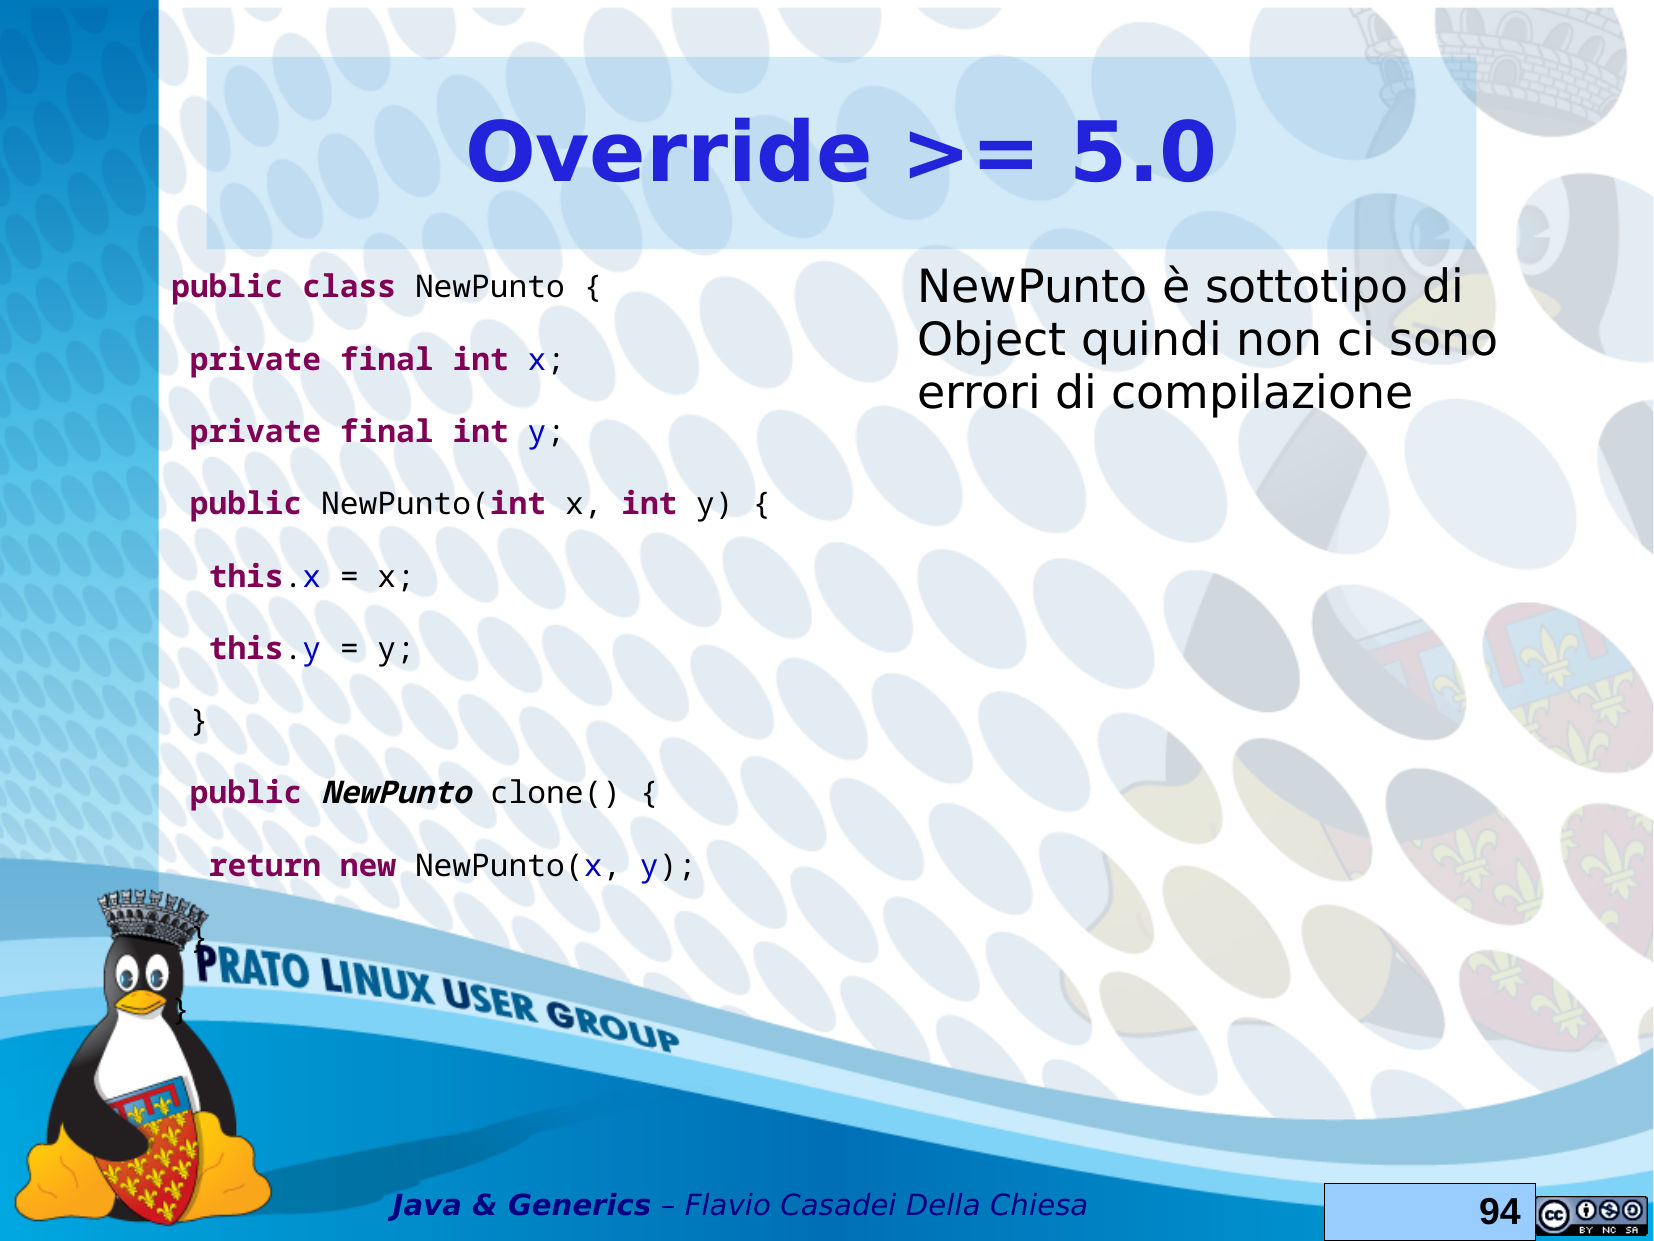

# Override >= 5.0
NewPunto è sottotipo di Object quindi non ci sono errori di compilazione
public class NewPunto {
 private final int x;
 private final int y;
 public NewPunto(int x, int y) {
 this.x = x;
 this.y = y;
 }
 public NewPunto clone() {
 return new NewPunto(x, y);
 }
}